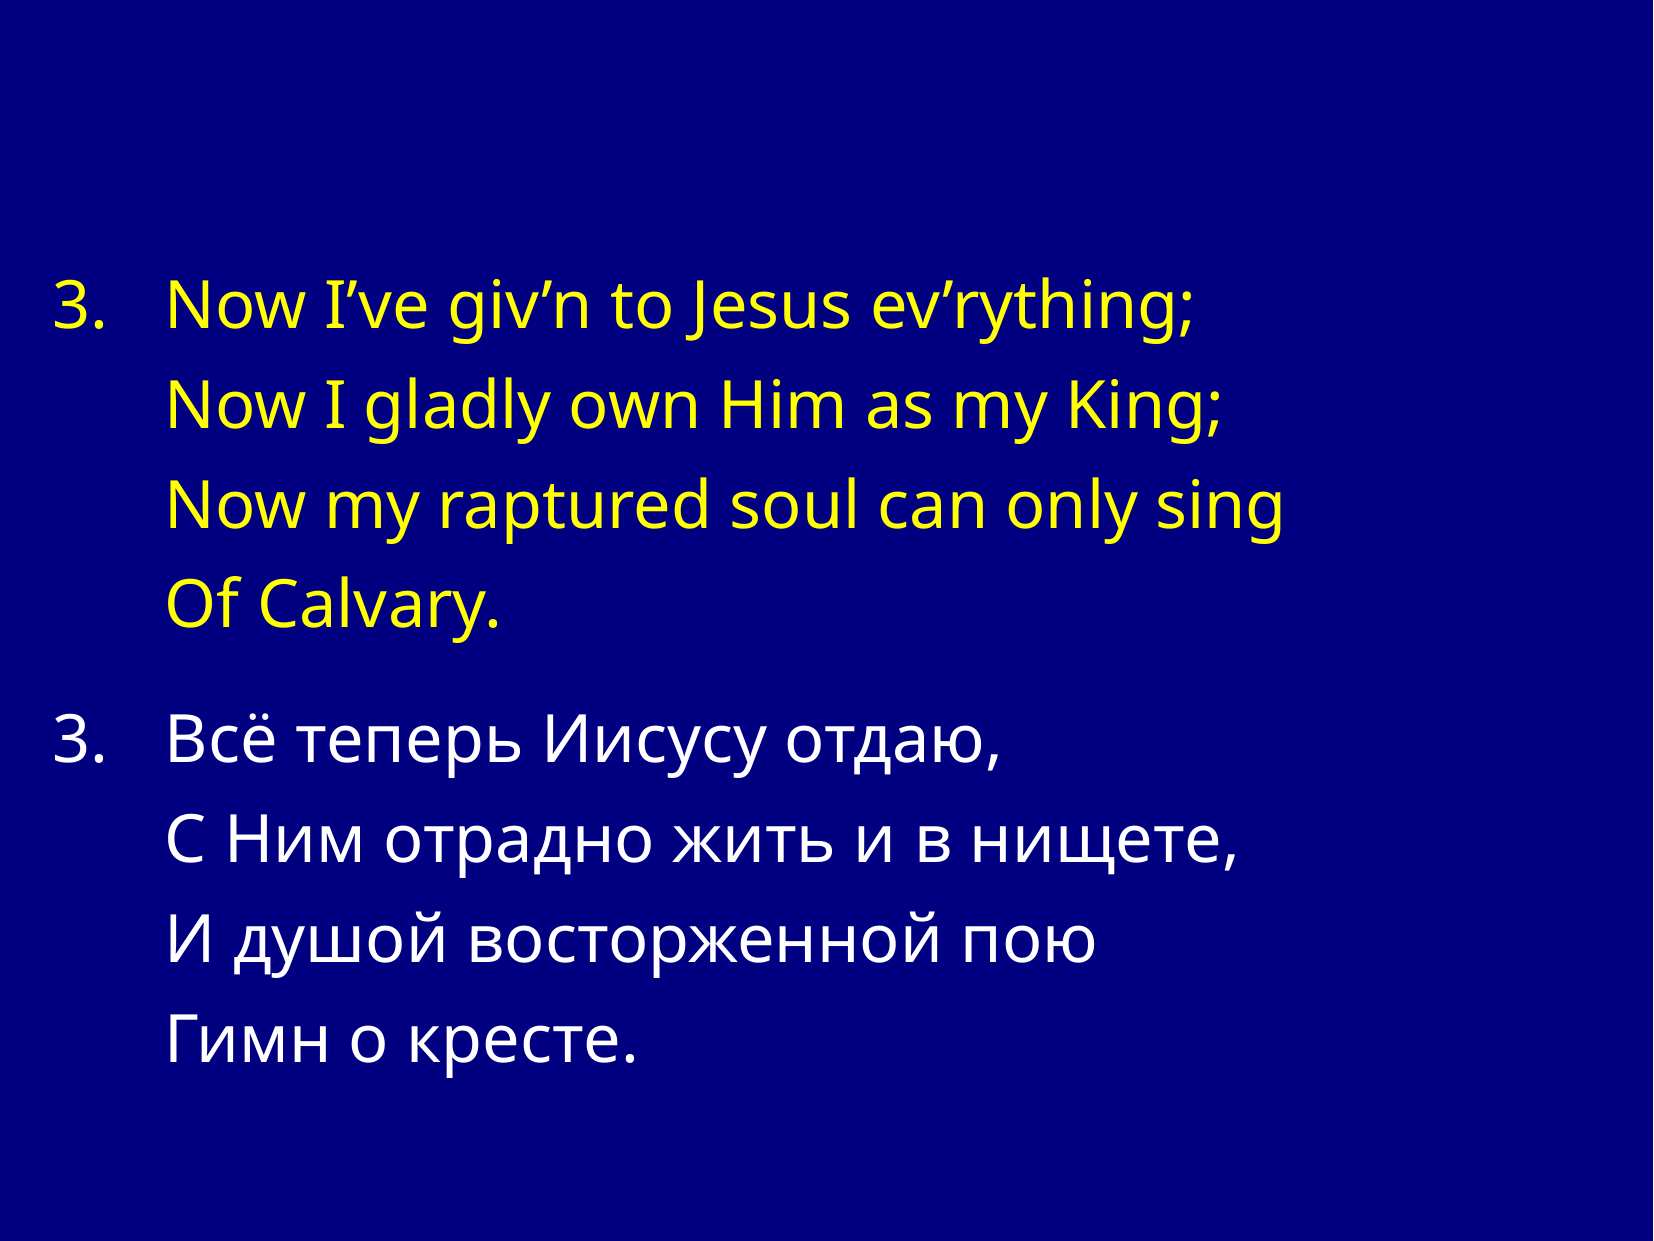

3.	Now I’ve giv’n to Jesus ev’rything;
	Now I gladly own Him as my King;
	Now my raptured soul can only sing
	Of Calvary.
3.	Всё теперь Иисусу отдаю,
	С Ним отрадно жить и в нищете,
	И душой восторженной пою
	Гимн о кресте.